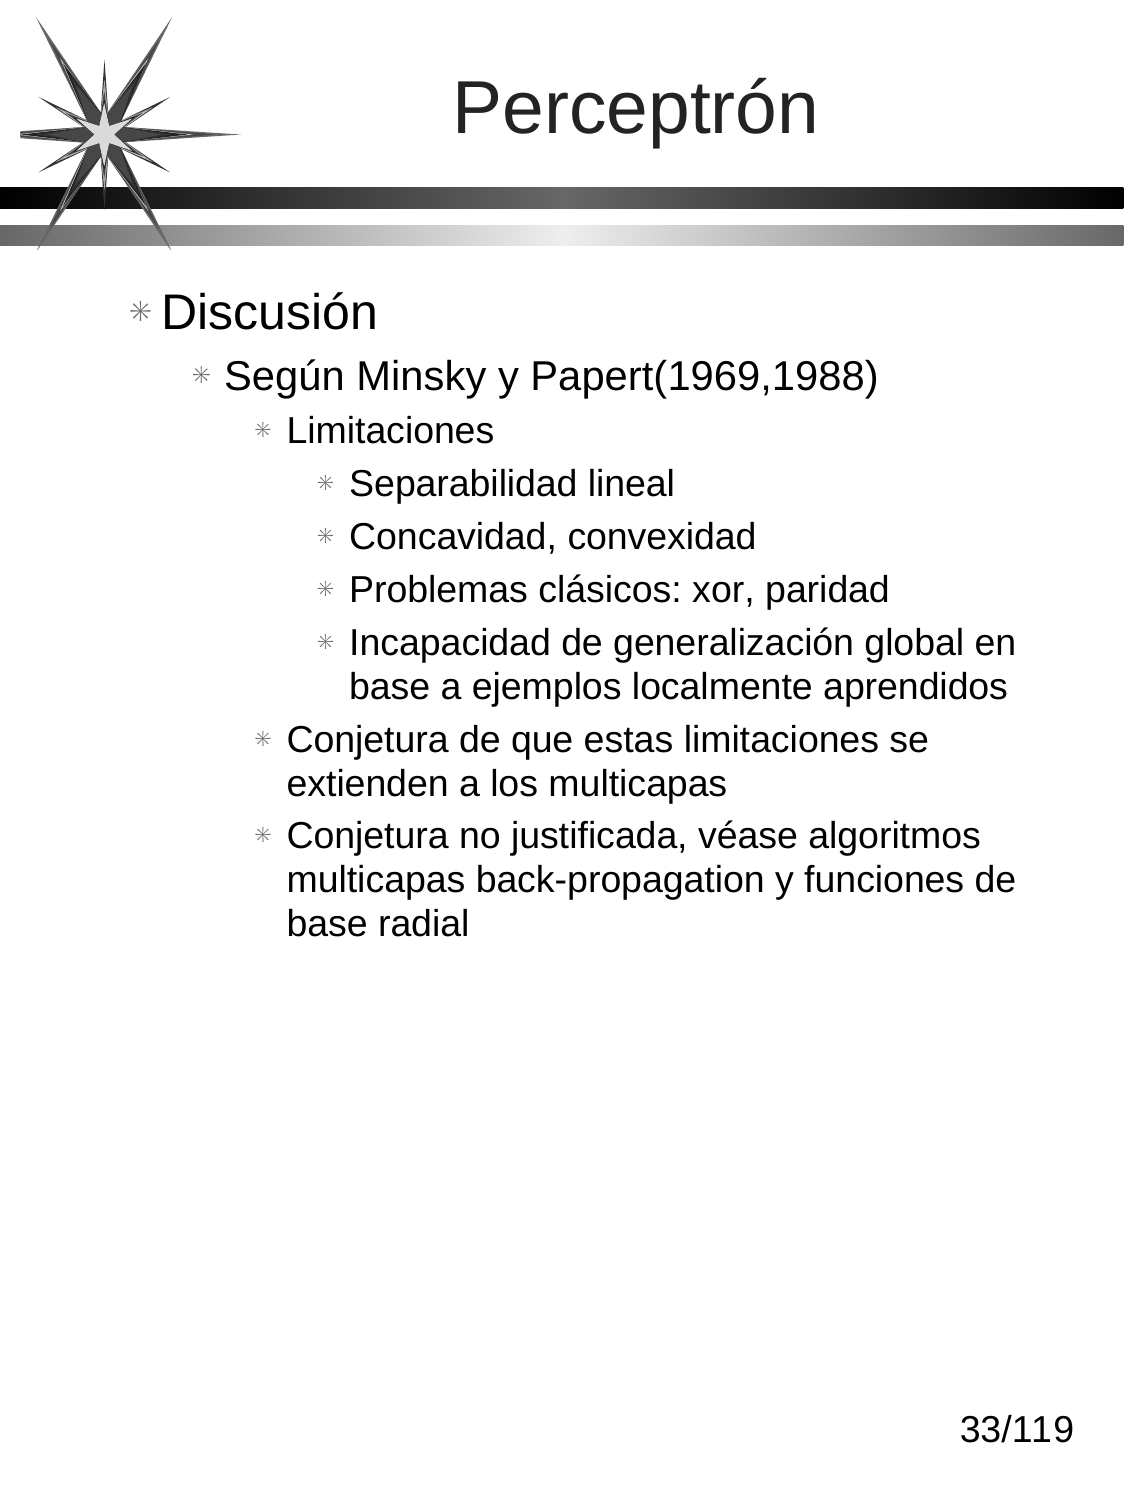

# Perceptrón
Discusión
Según Minsky y Papert(1969,1988)
Limitaciones
Separabilidad lineal
Concavidad, convexidad
Problemas clásicos: xor, paridad
Incapacidad de generalización global en base a ejemplos localmente aprendidos
Conjetura de que estas limitaciones se extienden a los multicapas
Conjetura no justificada, véase algoritmos multicapas back-propagation y funciones de base radial